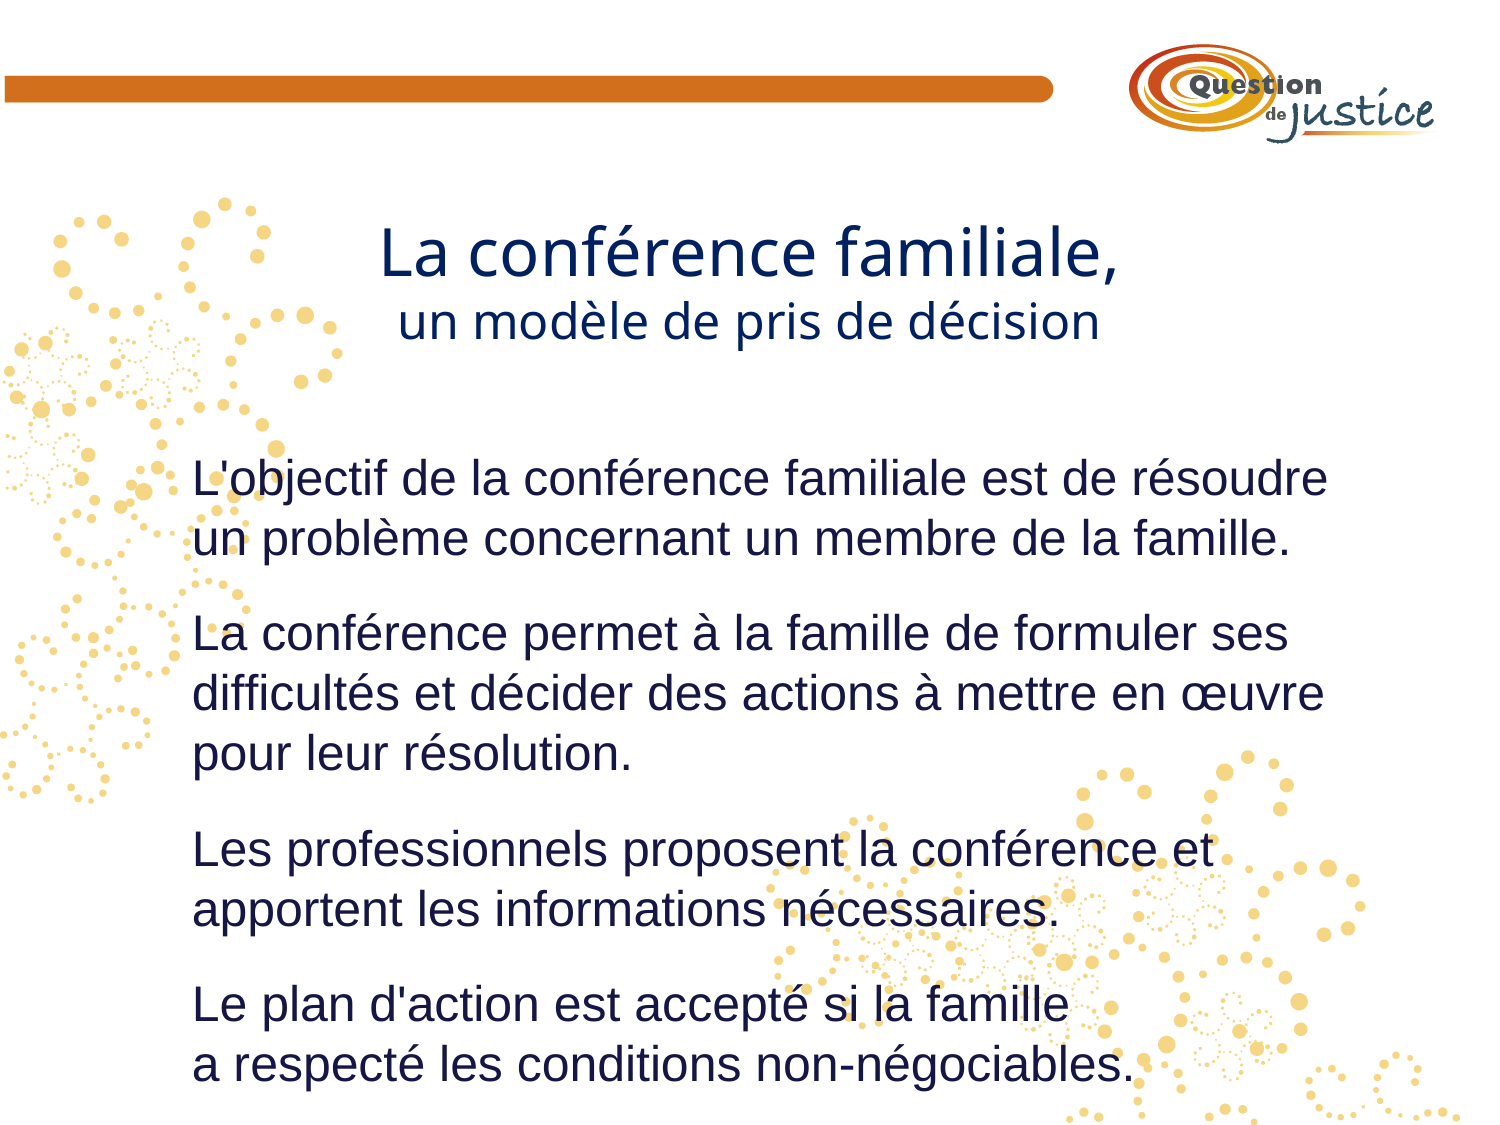

La conférence familiale,
un modèle de pris de décision
L'objectif de la conférence familiale est de résoudre un problème concernant un membre de la famille.
La conférence permet à la famille de formuler ses difficultés et décider des actions à mettre en œuvre pour leur résolution.
Les professionnels proposent la conférence et apportent les informations nécessaires.
Le plan d'action est accepté si la famille
a respecté les conditions non-négociables.